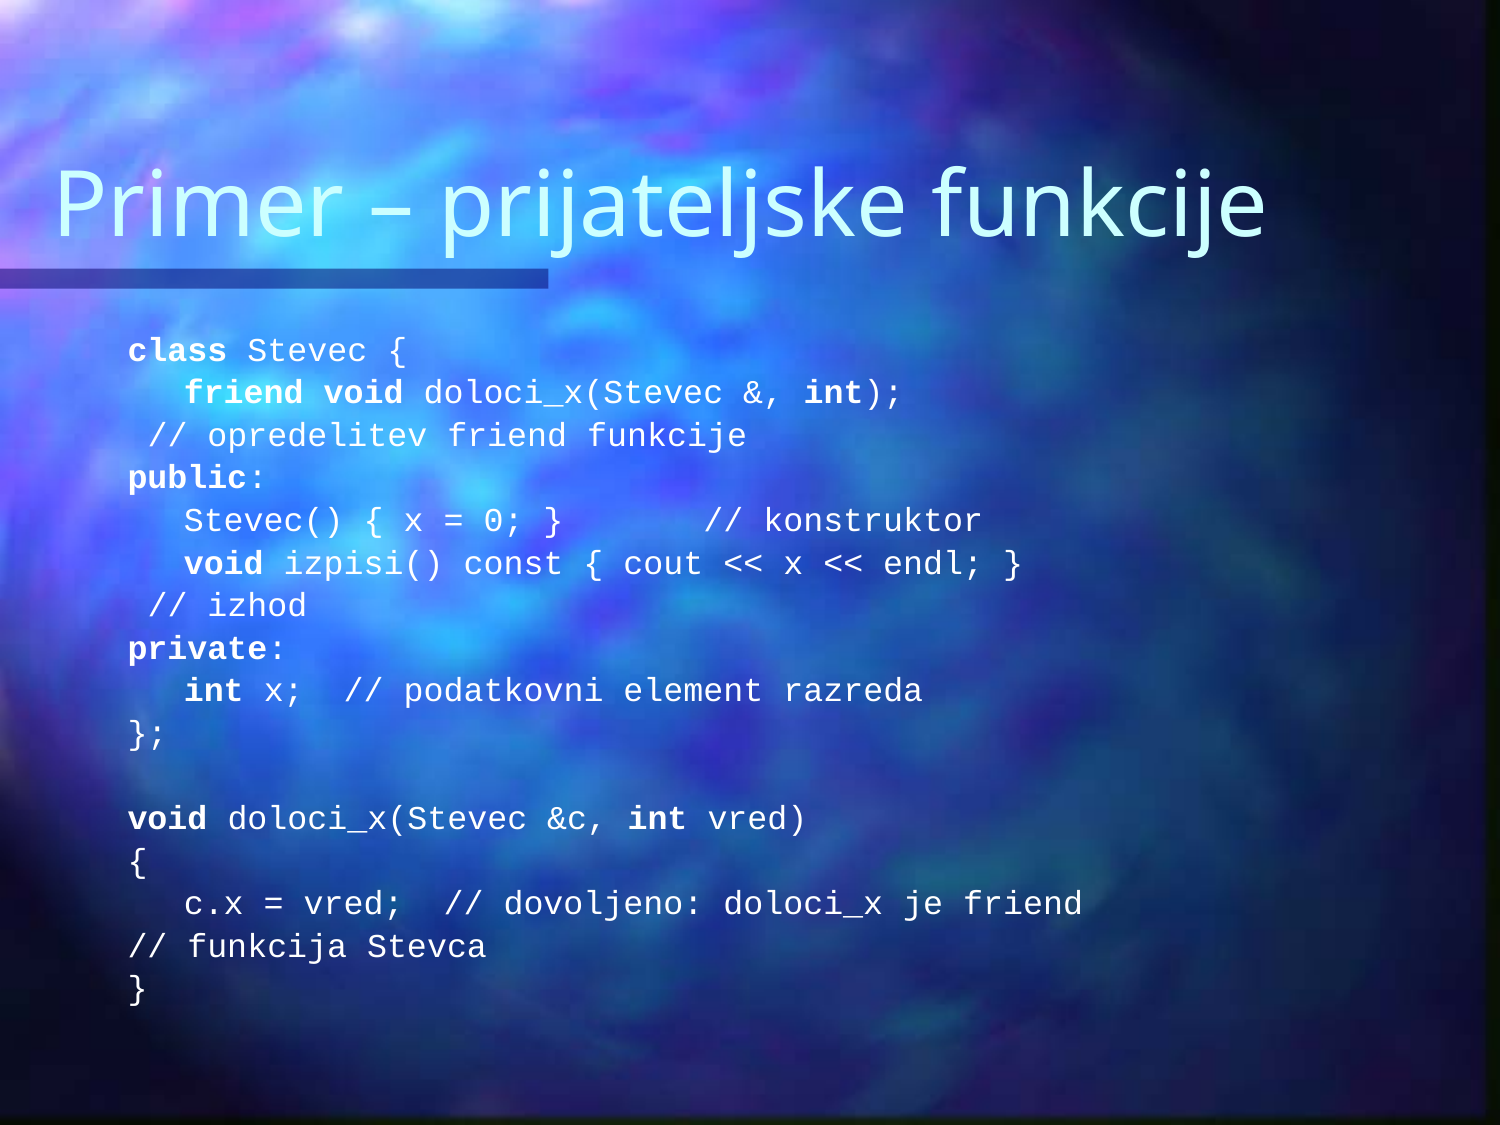

# Primer – prijateljske funkcije
class Stevec {
	friend void doloci_x(Stevec &, int);
 // opredelitev friend funkcije
public:
	Stevec() { x = 0; } // konstruktor
	void izpisi() const { cout << x << endl; }
 // izhod
private:
	int x; // podatkovni element razreda
};
void doloci_x(Stevec &c, int vred)
{
	c.x = vred; // dovoljeno: doloci_x je friend
// funkcija Stevca
}